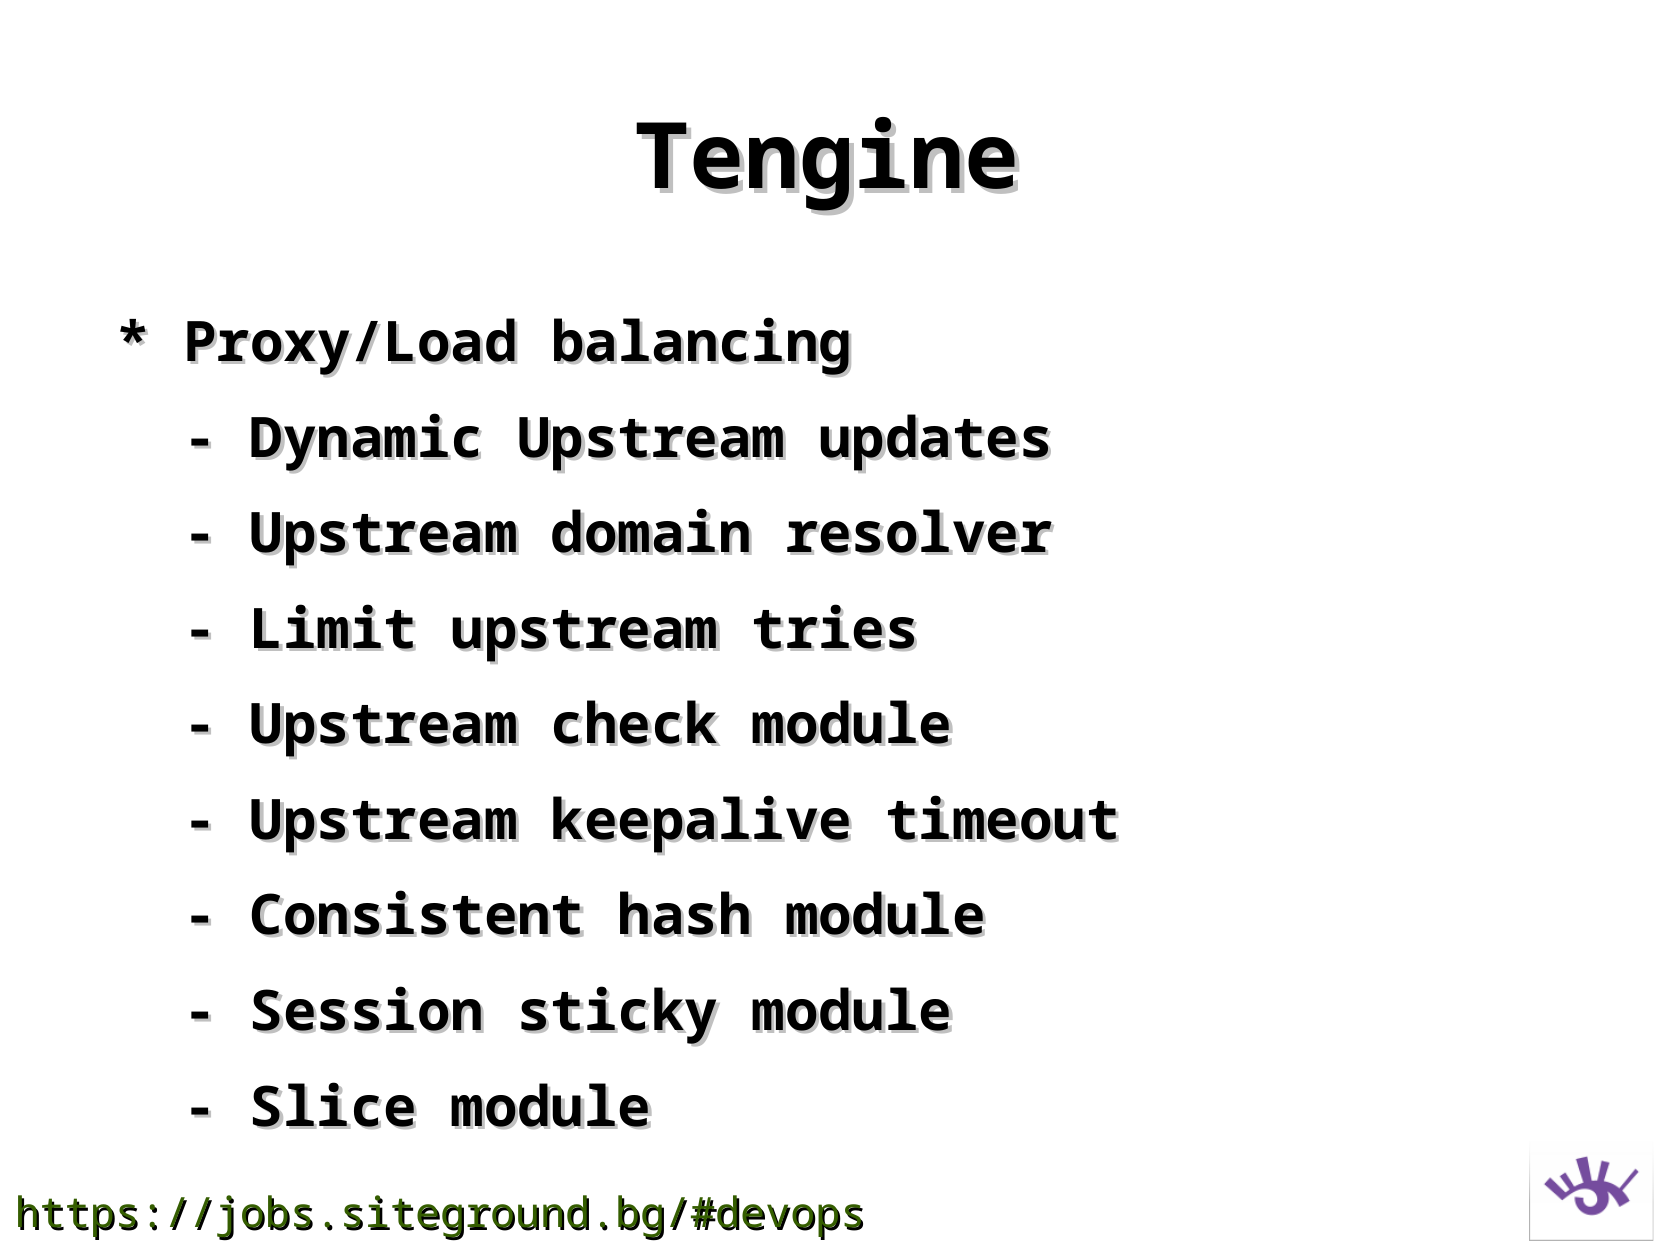

# Tengine
 * Proxy/Load balancing
 - Dynamic Upstream updates
 - Upstream domain resolver
 - Limit upstream tries
 - Upstream check module
 - Upstream keepalive timeout
 - Consistent hash module
 - Session sticky module
 - Slice module
https://jobs.siteground.bg/#devops